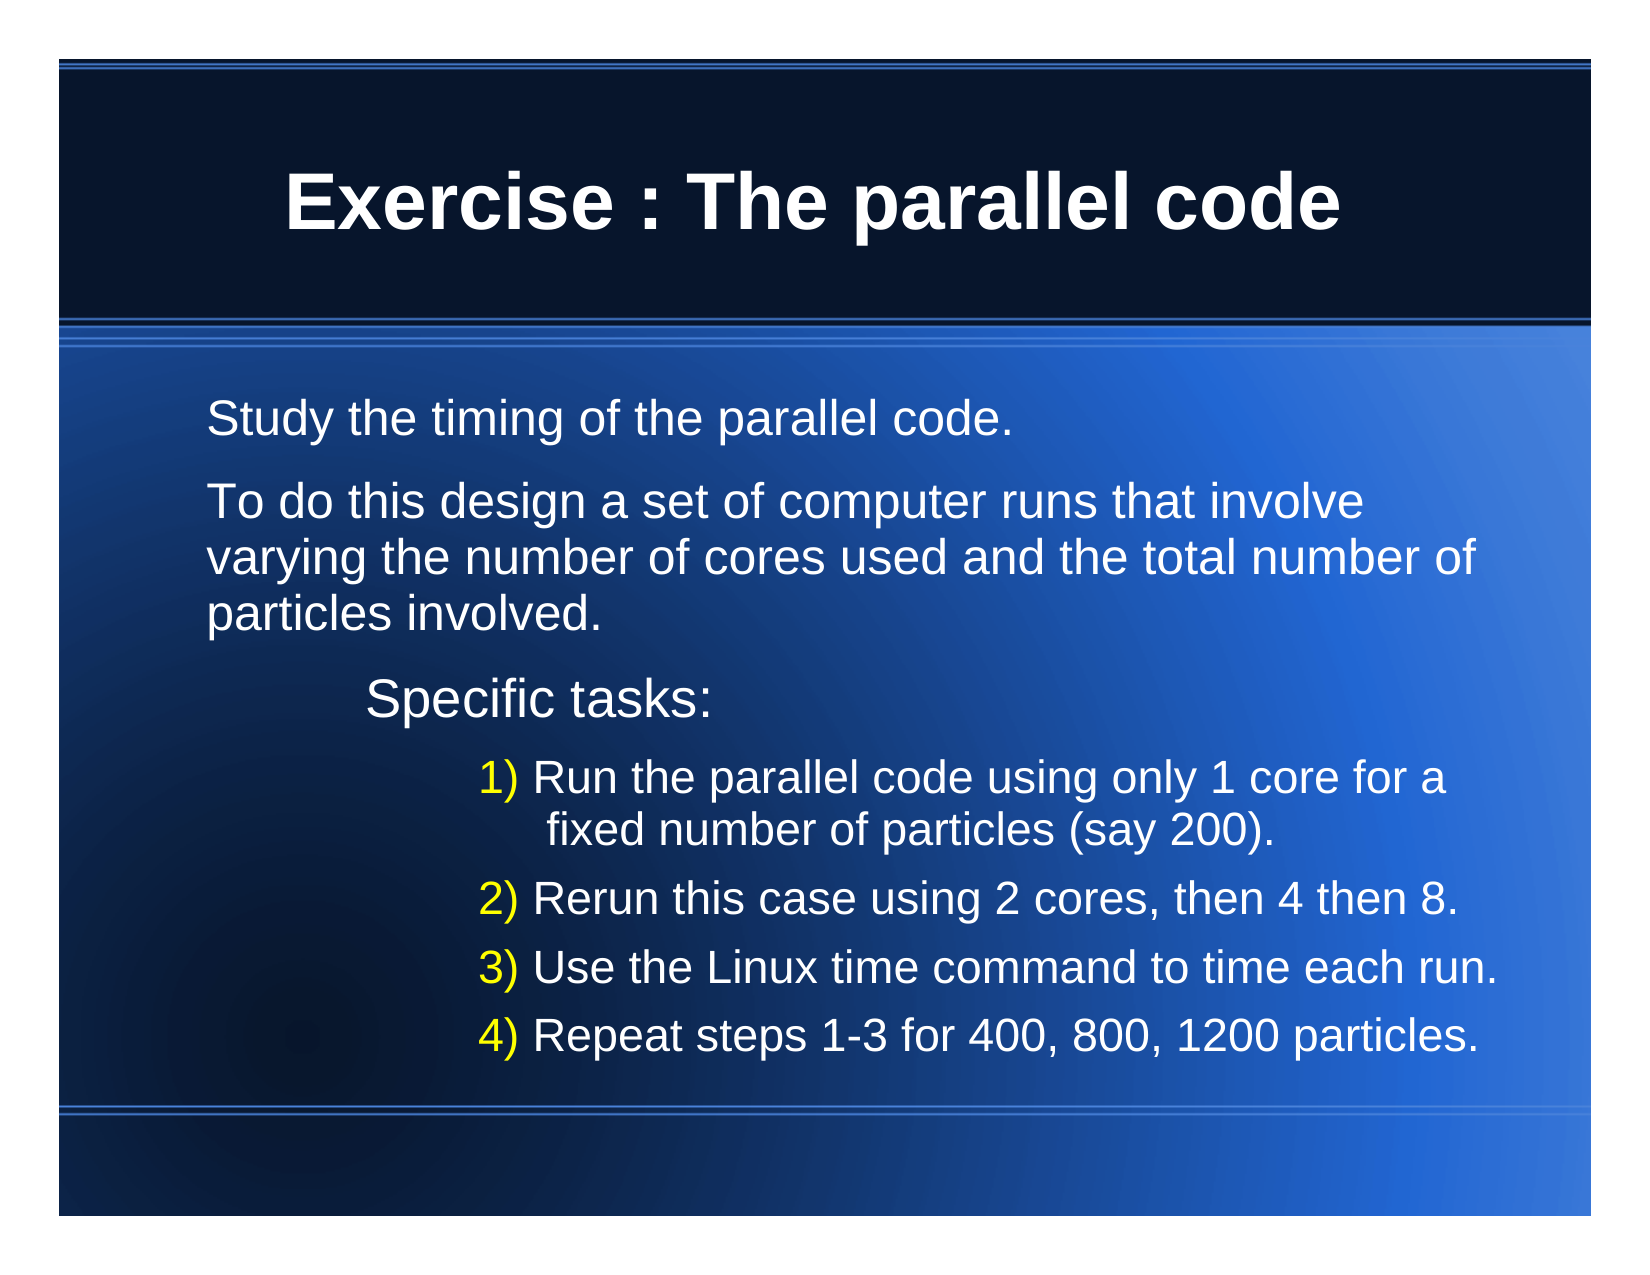

# Exercise : The parallel code
Study the timing of the parallel code.
To do this design a set of computer runs that involve varying the number of cores used and the total number of particles involved.
Specific tasks:
 Run the parallel code using only 1 core for a fixed number of particles (say 200).
 Rerun this case using 2 cores, then 4 then 8.
 Use the Linux time command to time each run.
 Repeat steps 1-3 for 400, 800, 1200 particles.